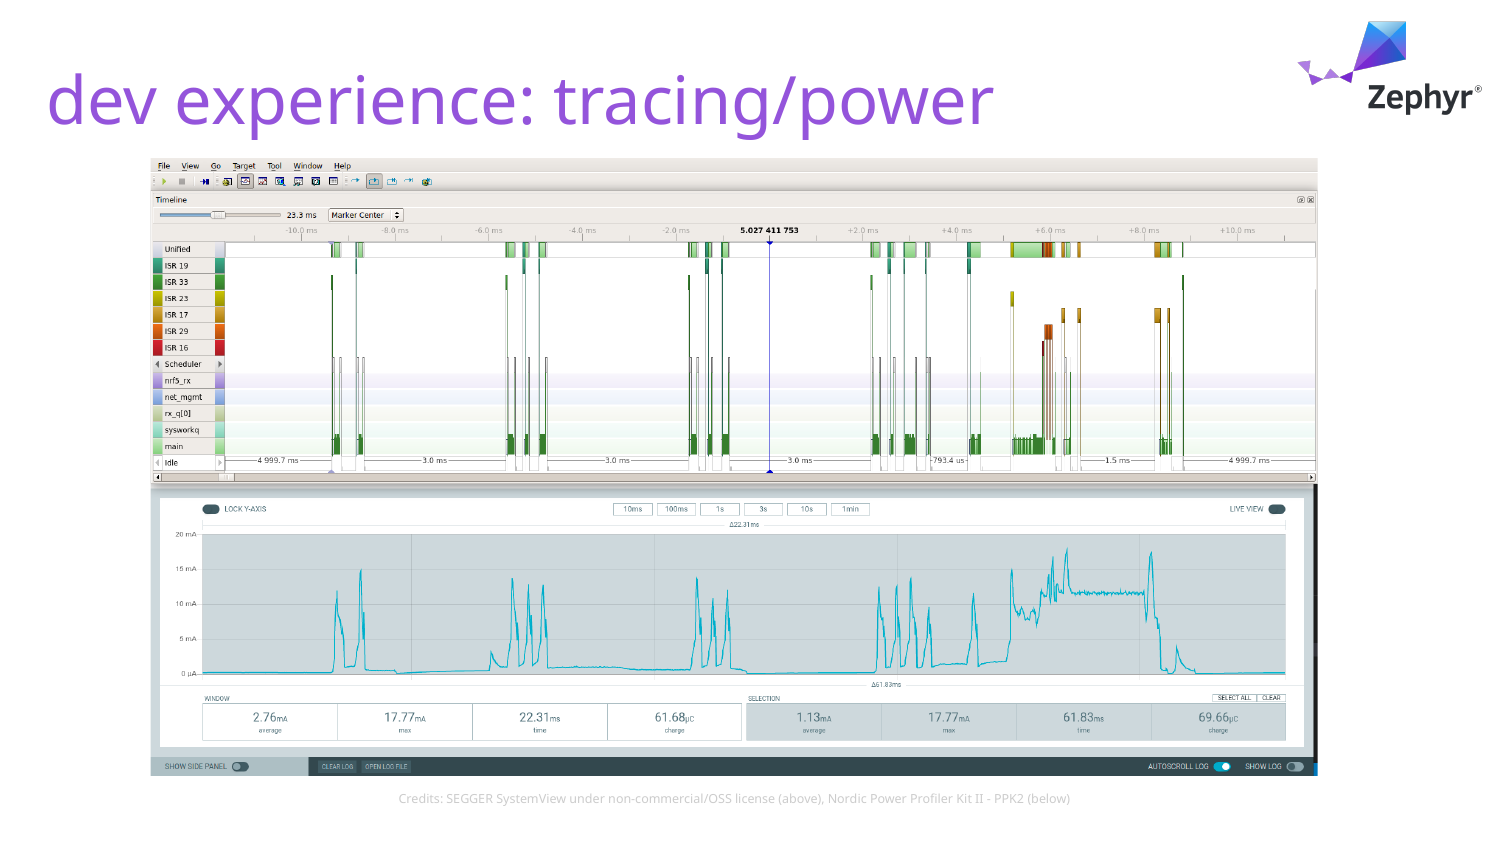

# dev experience: tracing/power
Credits: SEGGER SystemView under non-commercial/OSS license (above), Nordic Power Profiler Kit II - PPK2 (below)